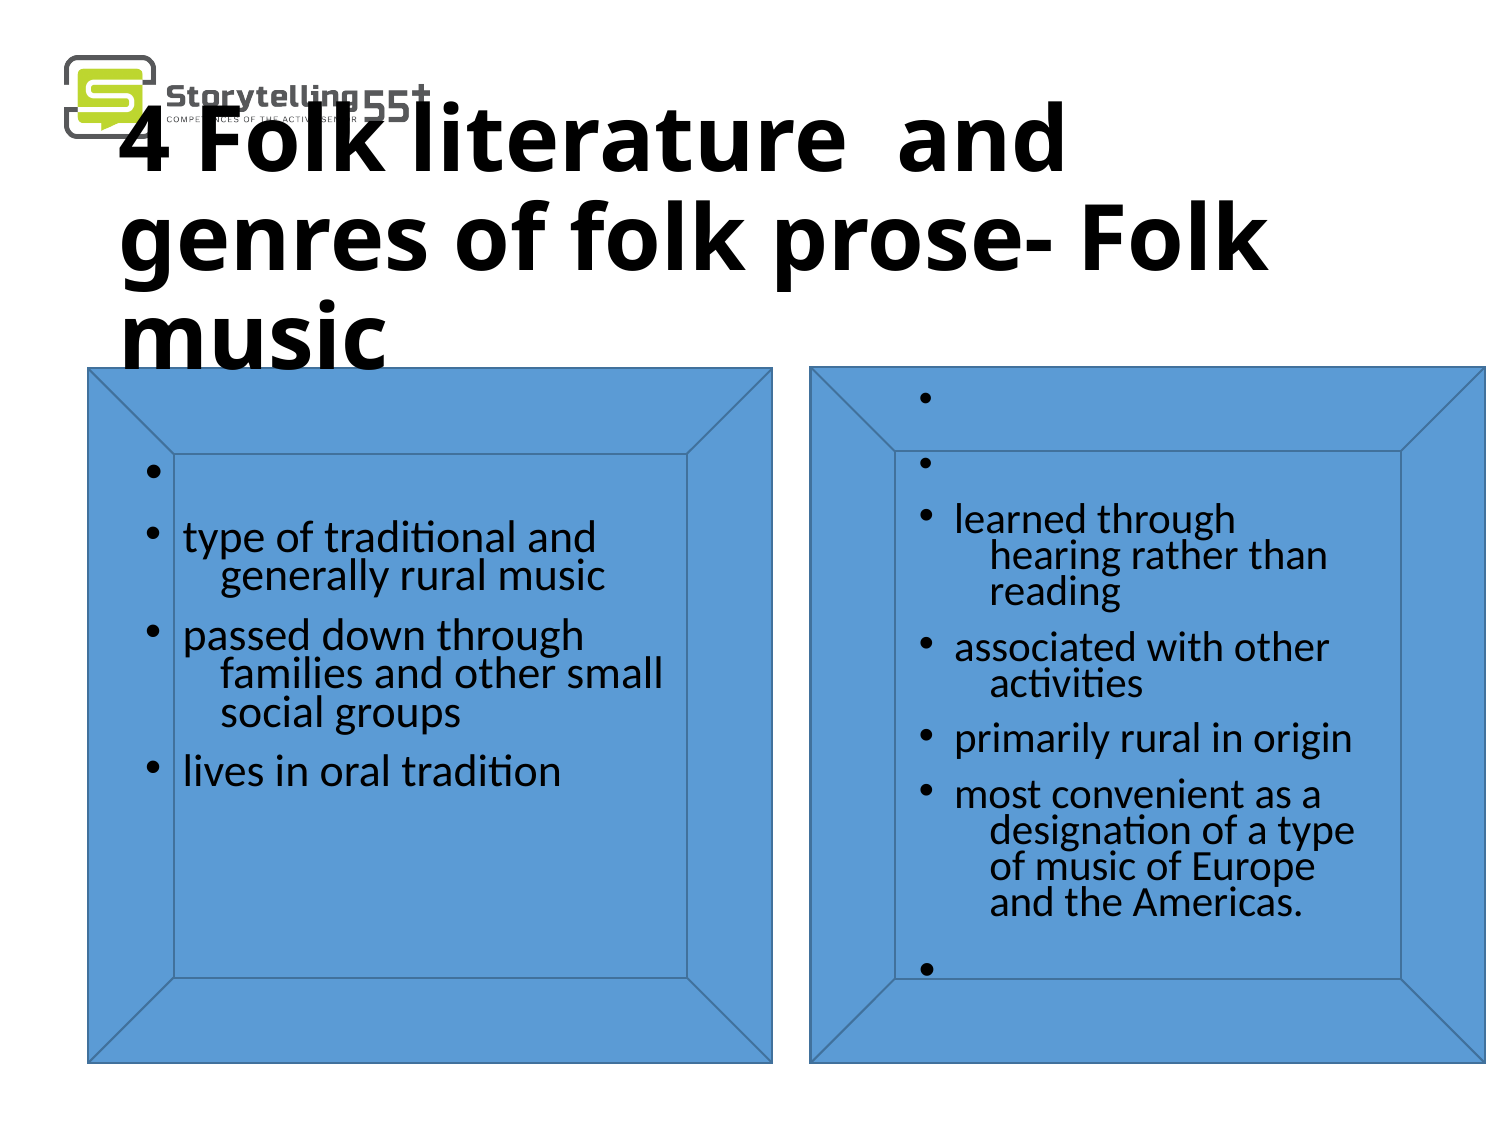

# 4 Folk literature and genres of folk prose- Folk music
learned through hearing rather than reading
associated with other activities
primarily rural in origin
most convenient as a designation of a type of music of Europe and the Americas.
type of traditional and generally rural music
passed down through families and other small social groups
lives in oral tradition